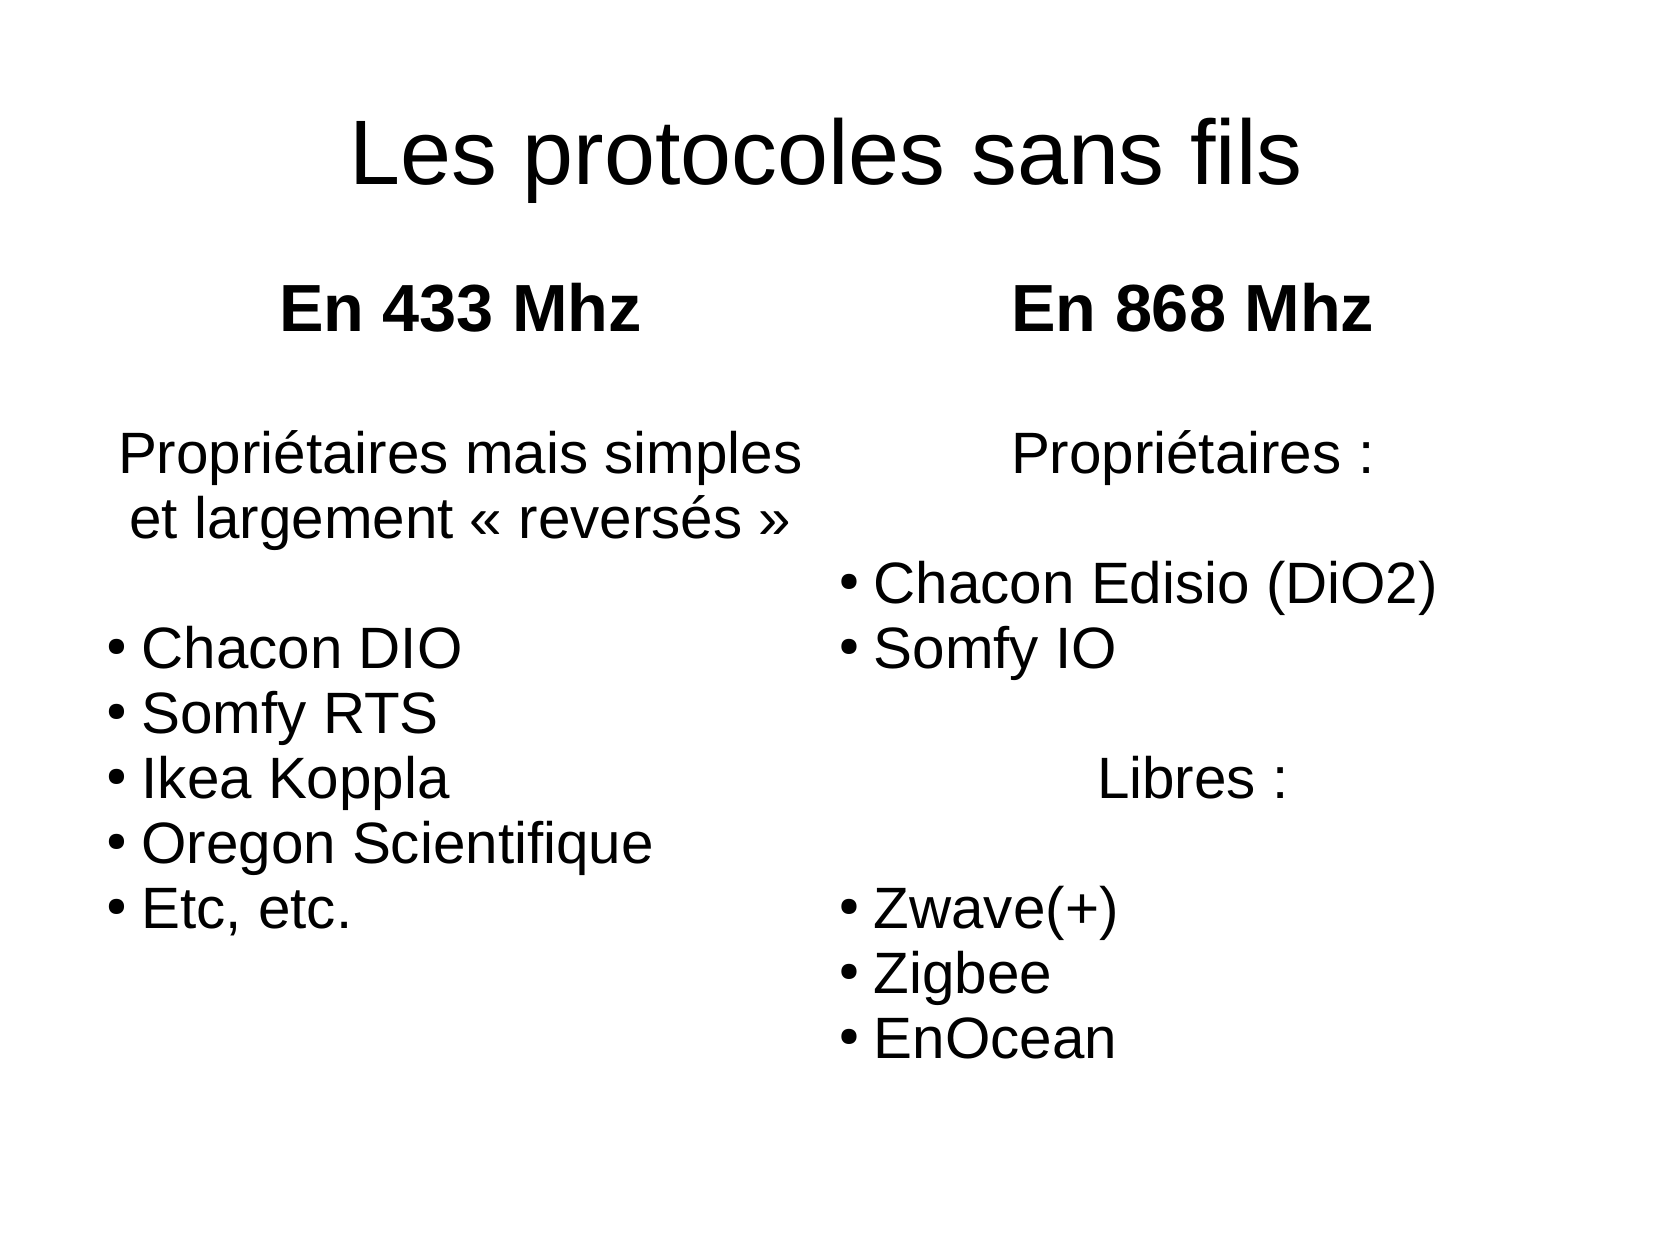

# Les protocoles sans fils
En 433 Mhz
Propriétaires mais simples et largement « reversés »
Chacon DIO
Somfy RTS
Ikea Koppla
Oregon Scientifique
Etc, etc.
En 868 Mhz
Propriétaires :
Chacon Edisio (DiO2)
Somfy IO
Libres :
Zwave(+)
Zigbee
EnOcean